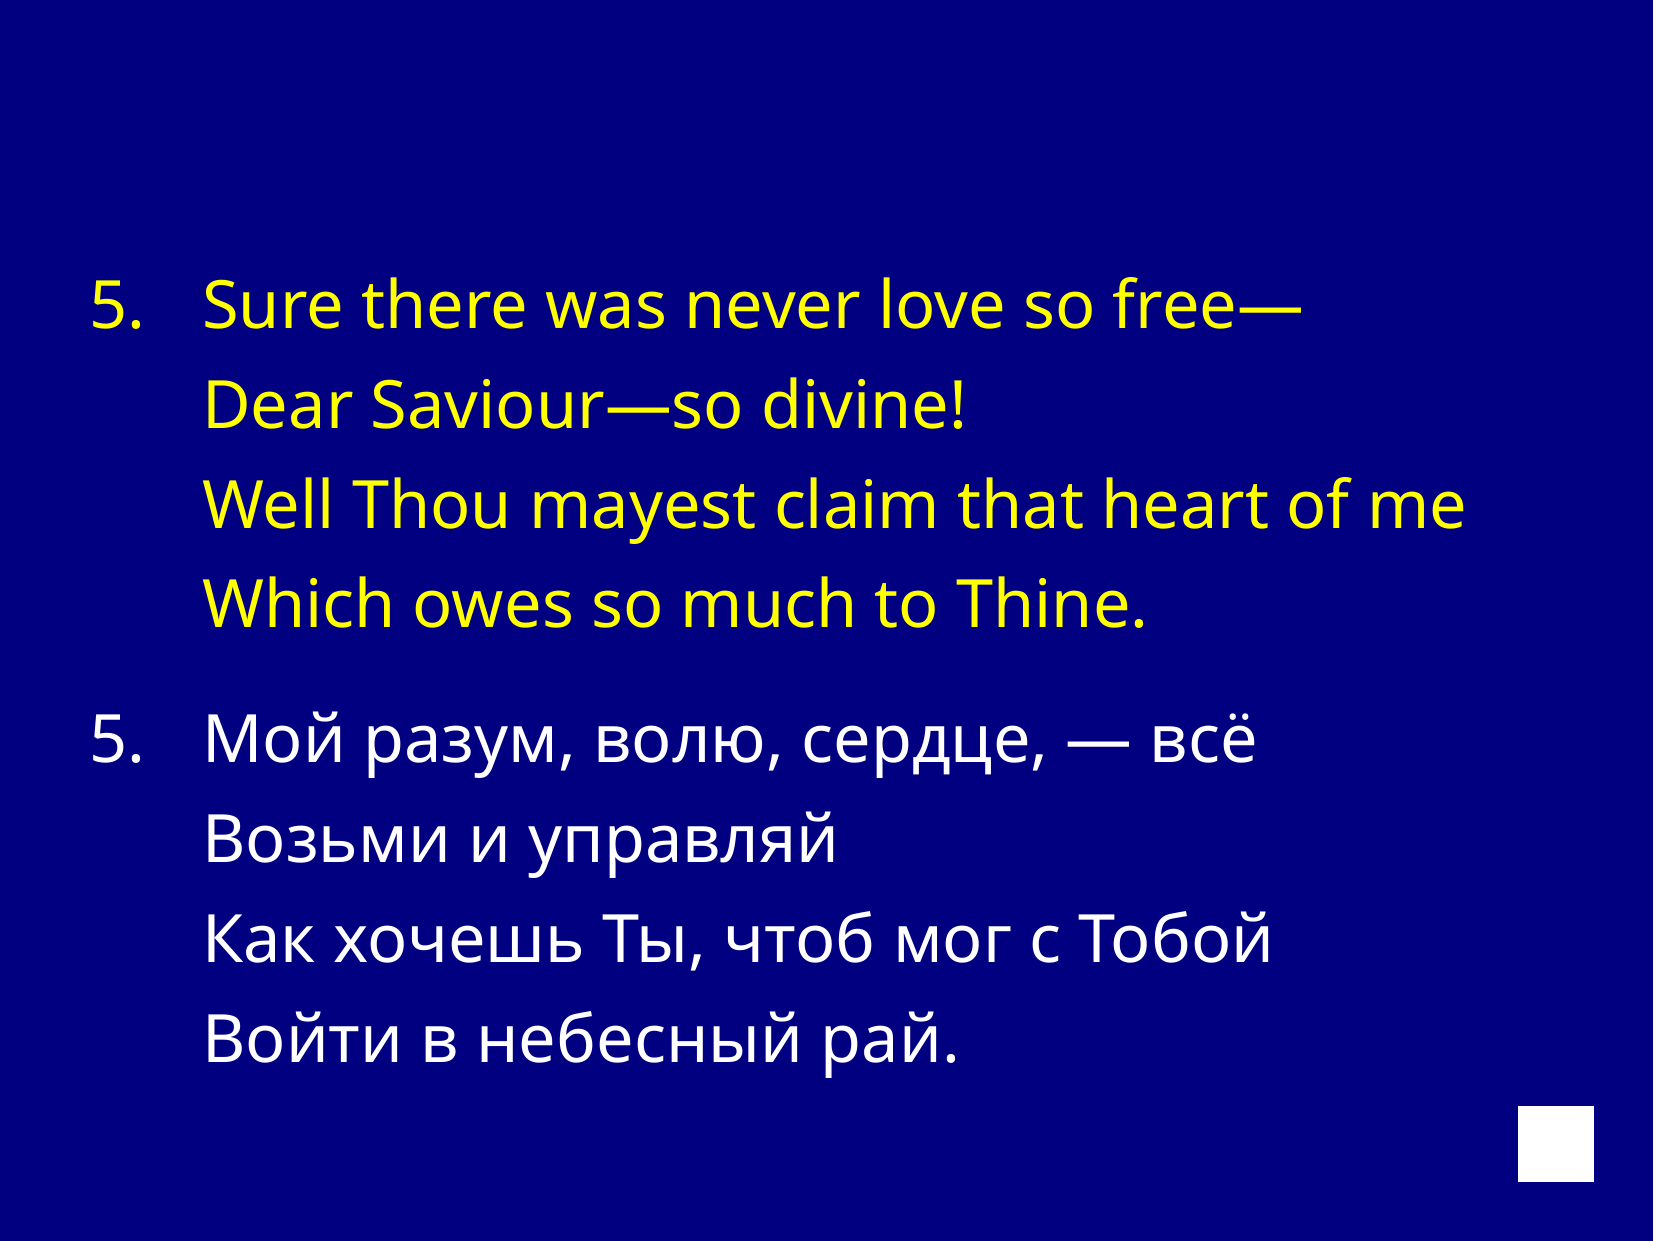

5.	Sure there was never love so free—
	Dear Saviour—so divine!
	Well Thou mayest claim that heart of me
	Which owes so much to Thine.
5.	Мой разум, волю, сердце, — всё
	Возьми и управляй
	Как хочешь Ты, чтоб мог с Тобой
	Войти в небесный рай.